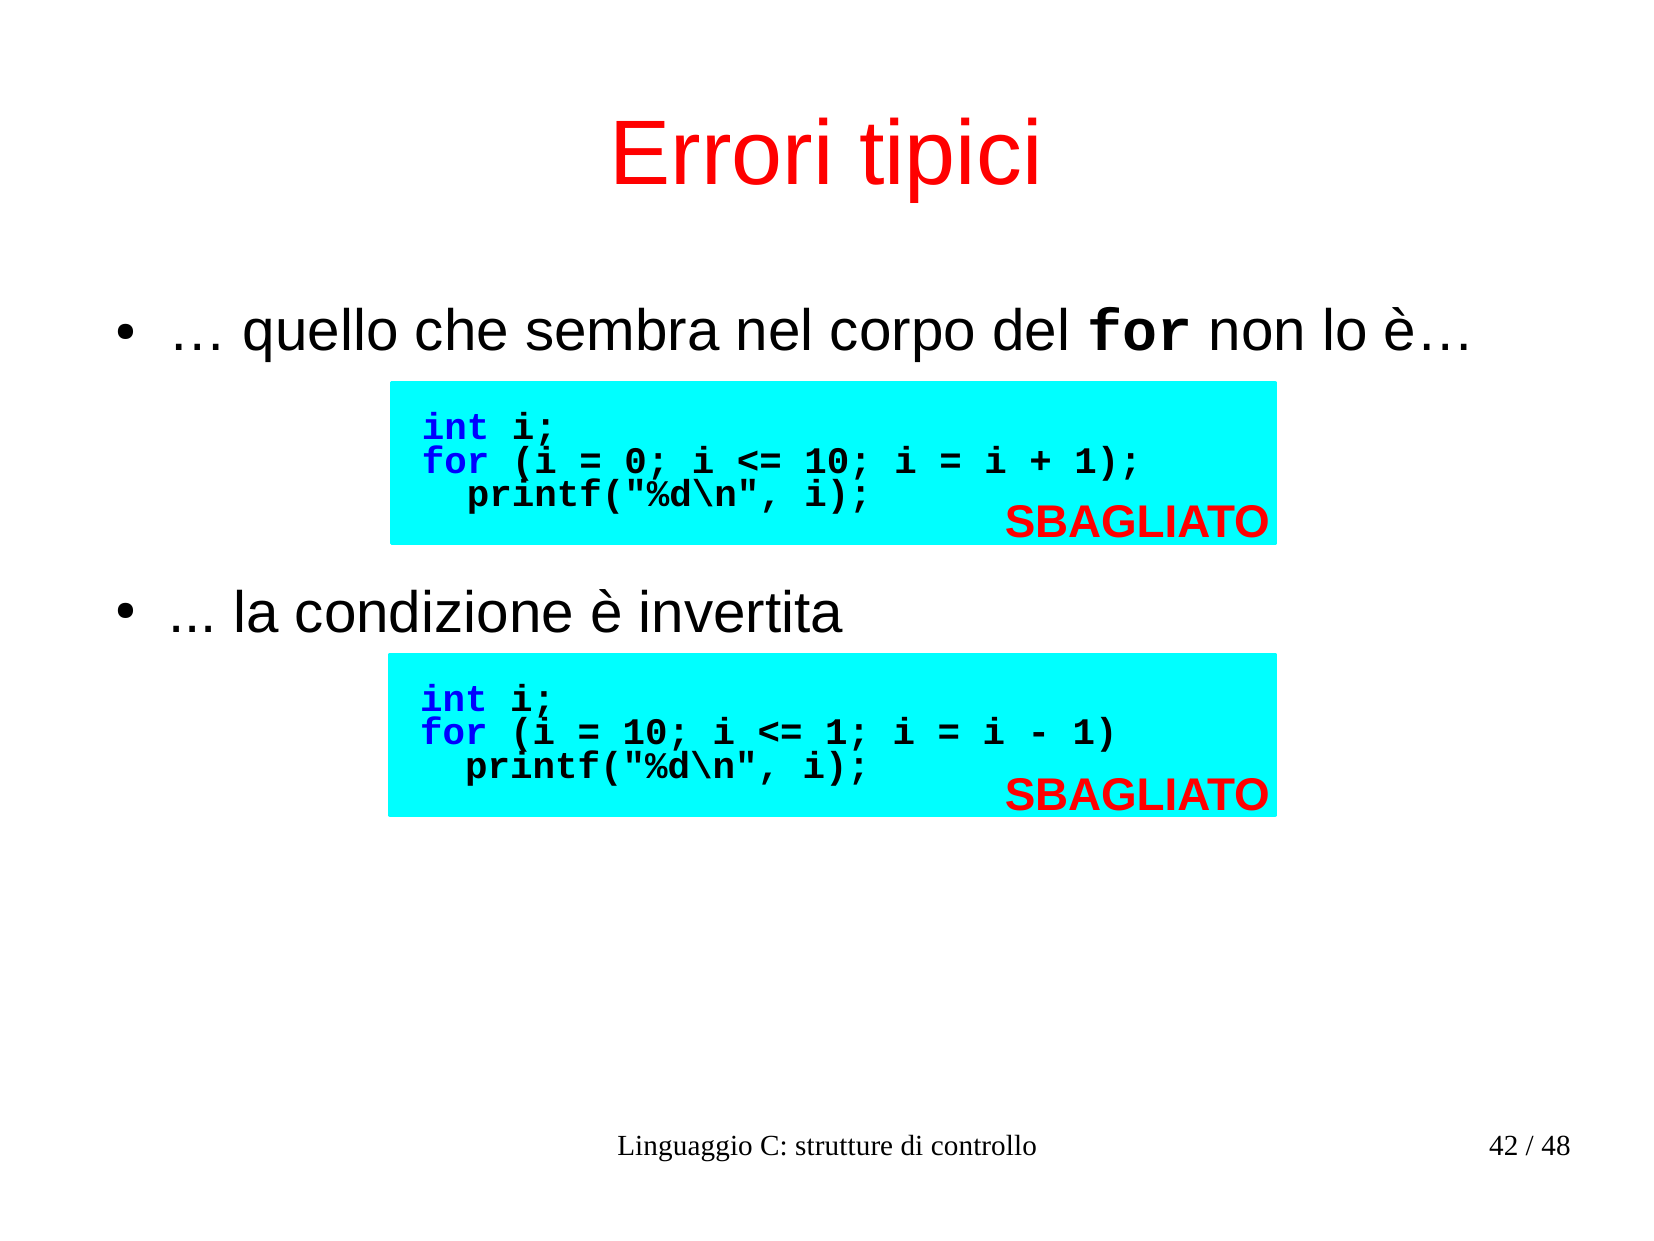

# Errori tipici
… quello che sembra nel corpo del for non lo è…
... la condizione è invertita
int i;
for (i = 0; i <= 10; i = i + 1);
 printf("%d\n", i);
SBAGLIATO
int i;
for (i = 10; i <= 1; i = i - 1)
 printf("%d\n", i);
SBAGLIATO
Linguaggio C: strutture di controllo
42